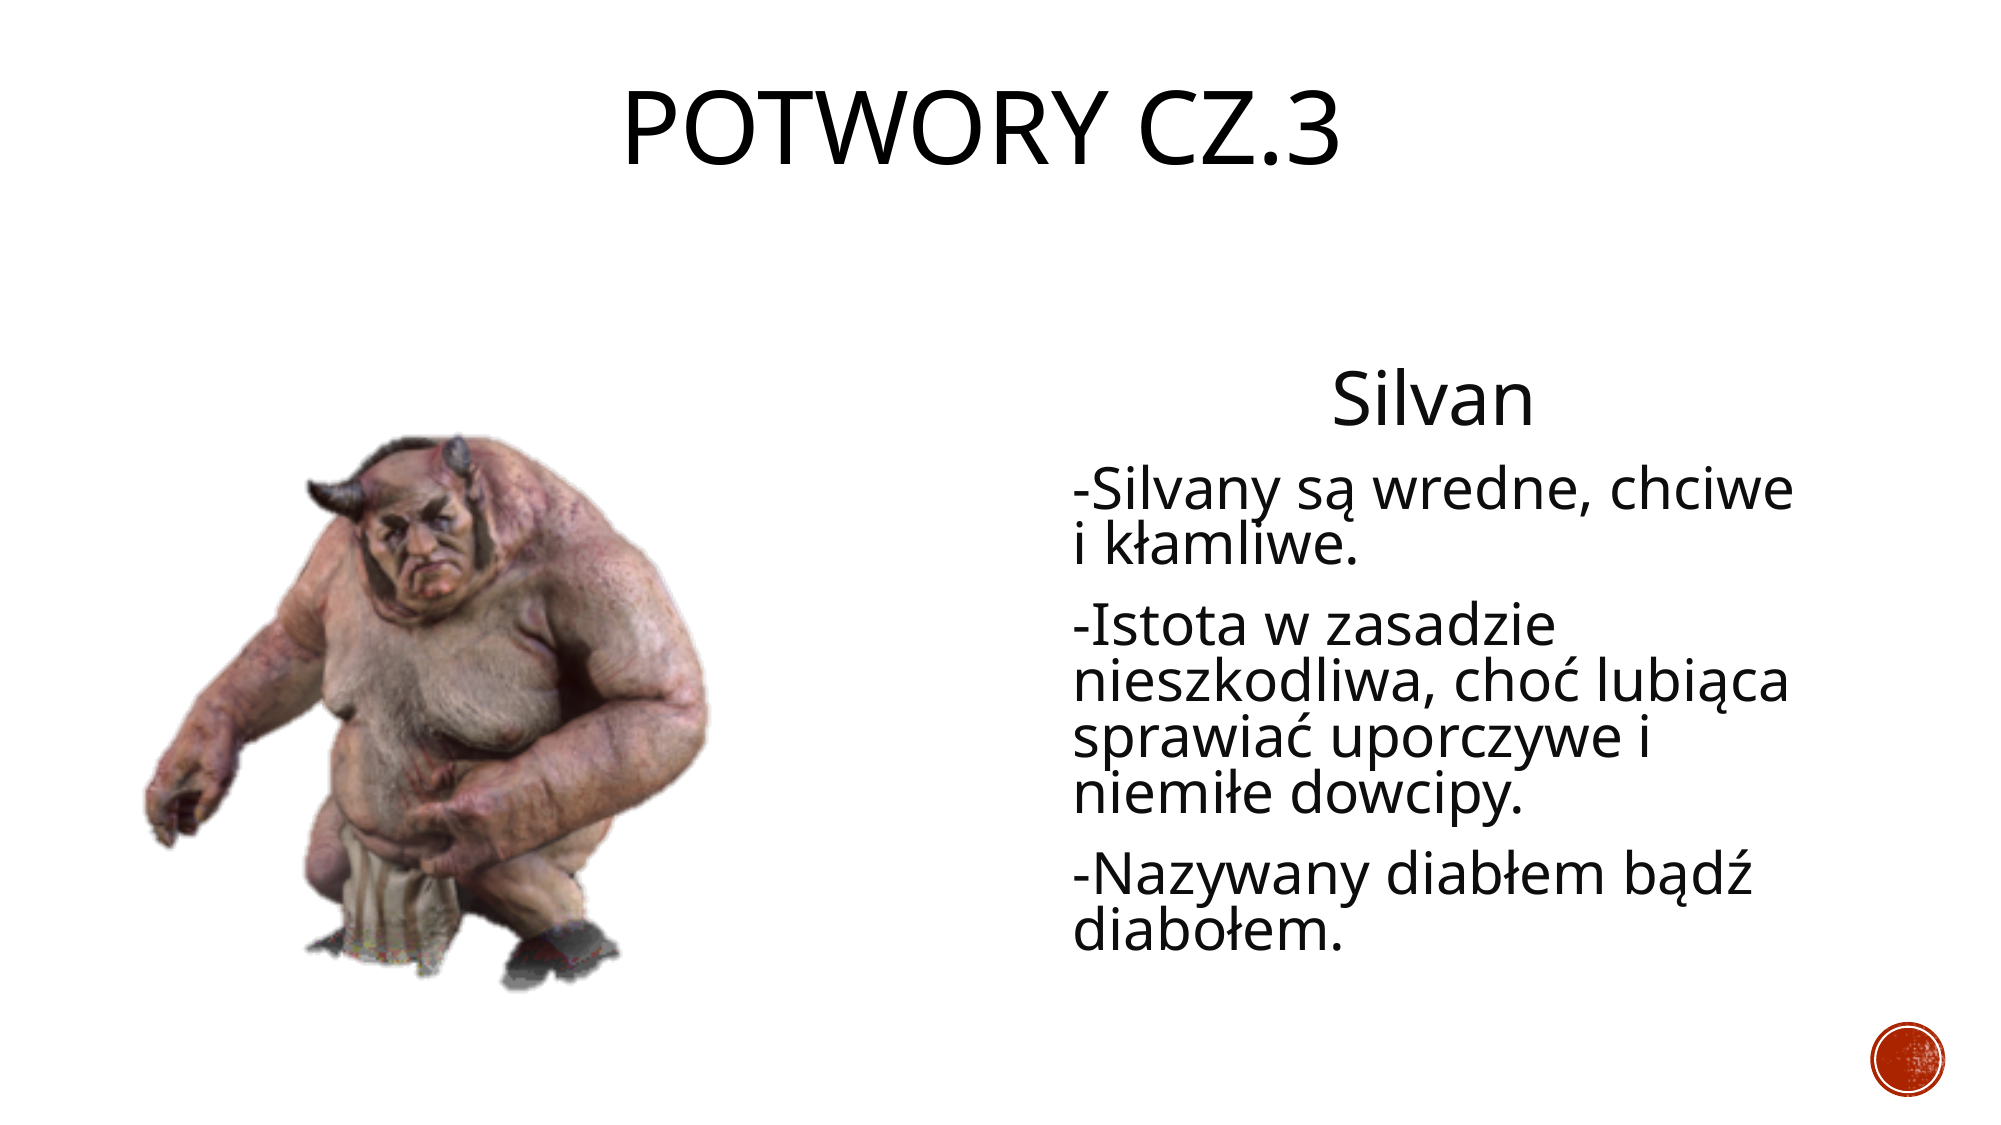

# Potwory cz.3
Silvan
-Silvany są wredne, chciwe i kłamliwe.
-Istota w zasadzie nieszkodliwa, choć lubiąca sprawiać uporczywe i niemiłe dowcipy.
-Nazywany diabłem bądź diabołem.